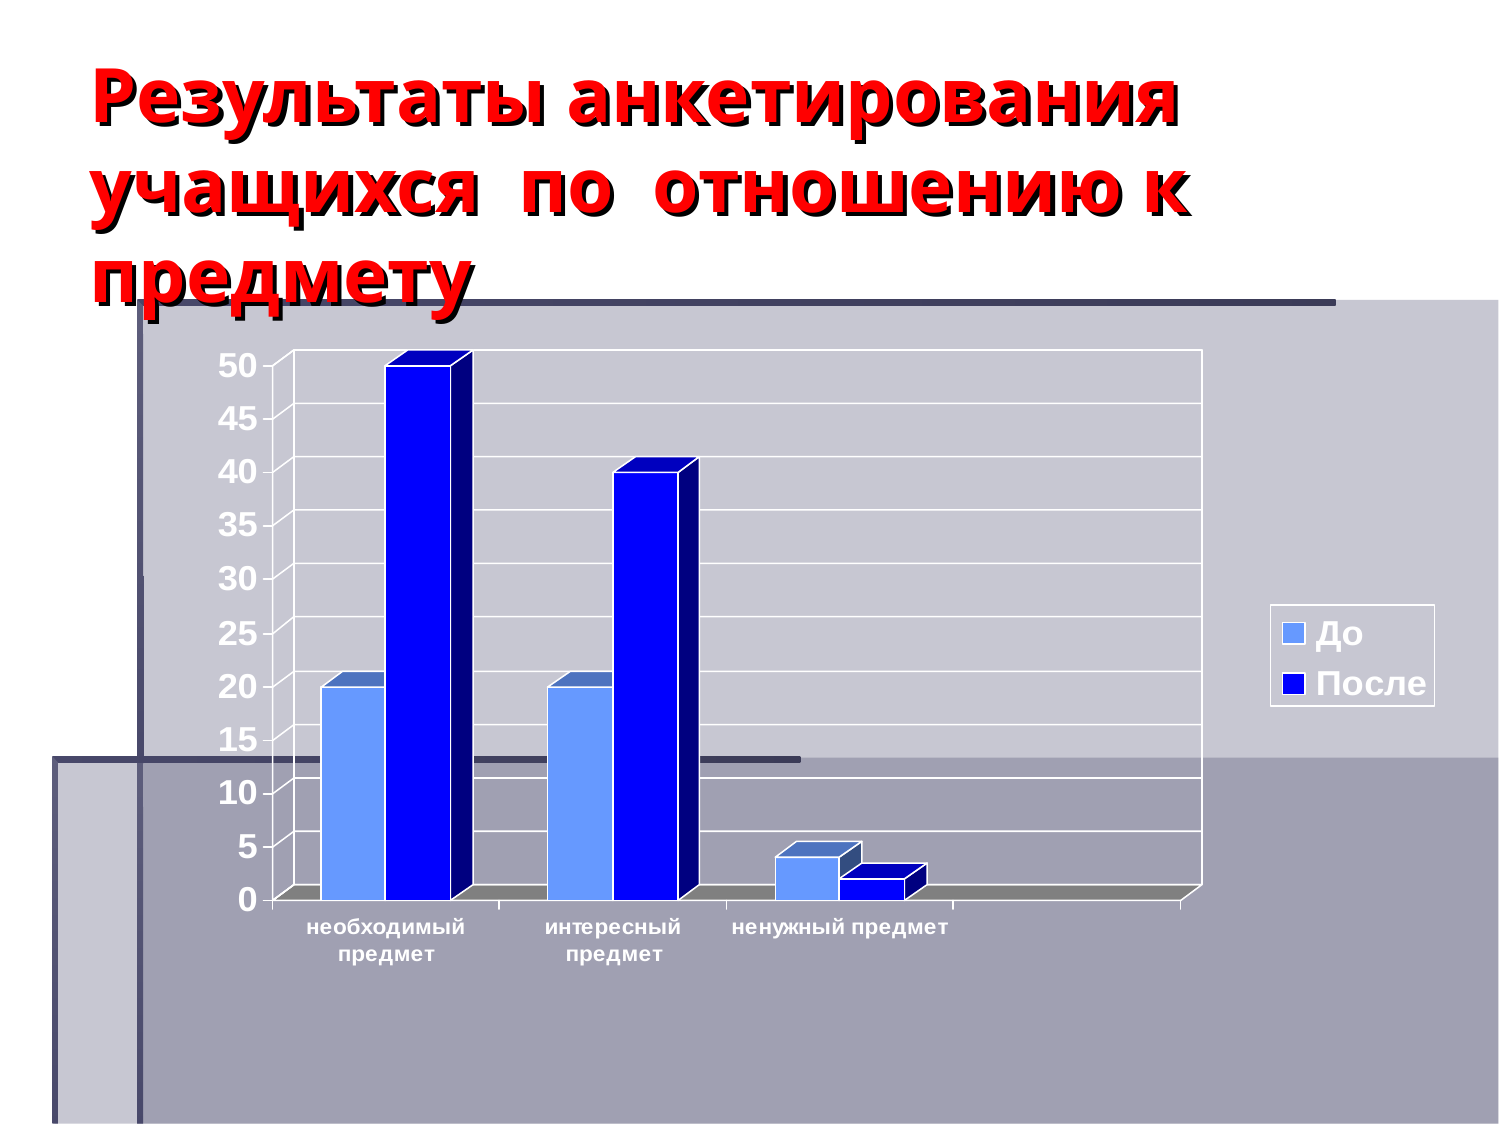

Результаты анкетирования учащихся по отношению к предмету